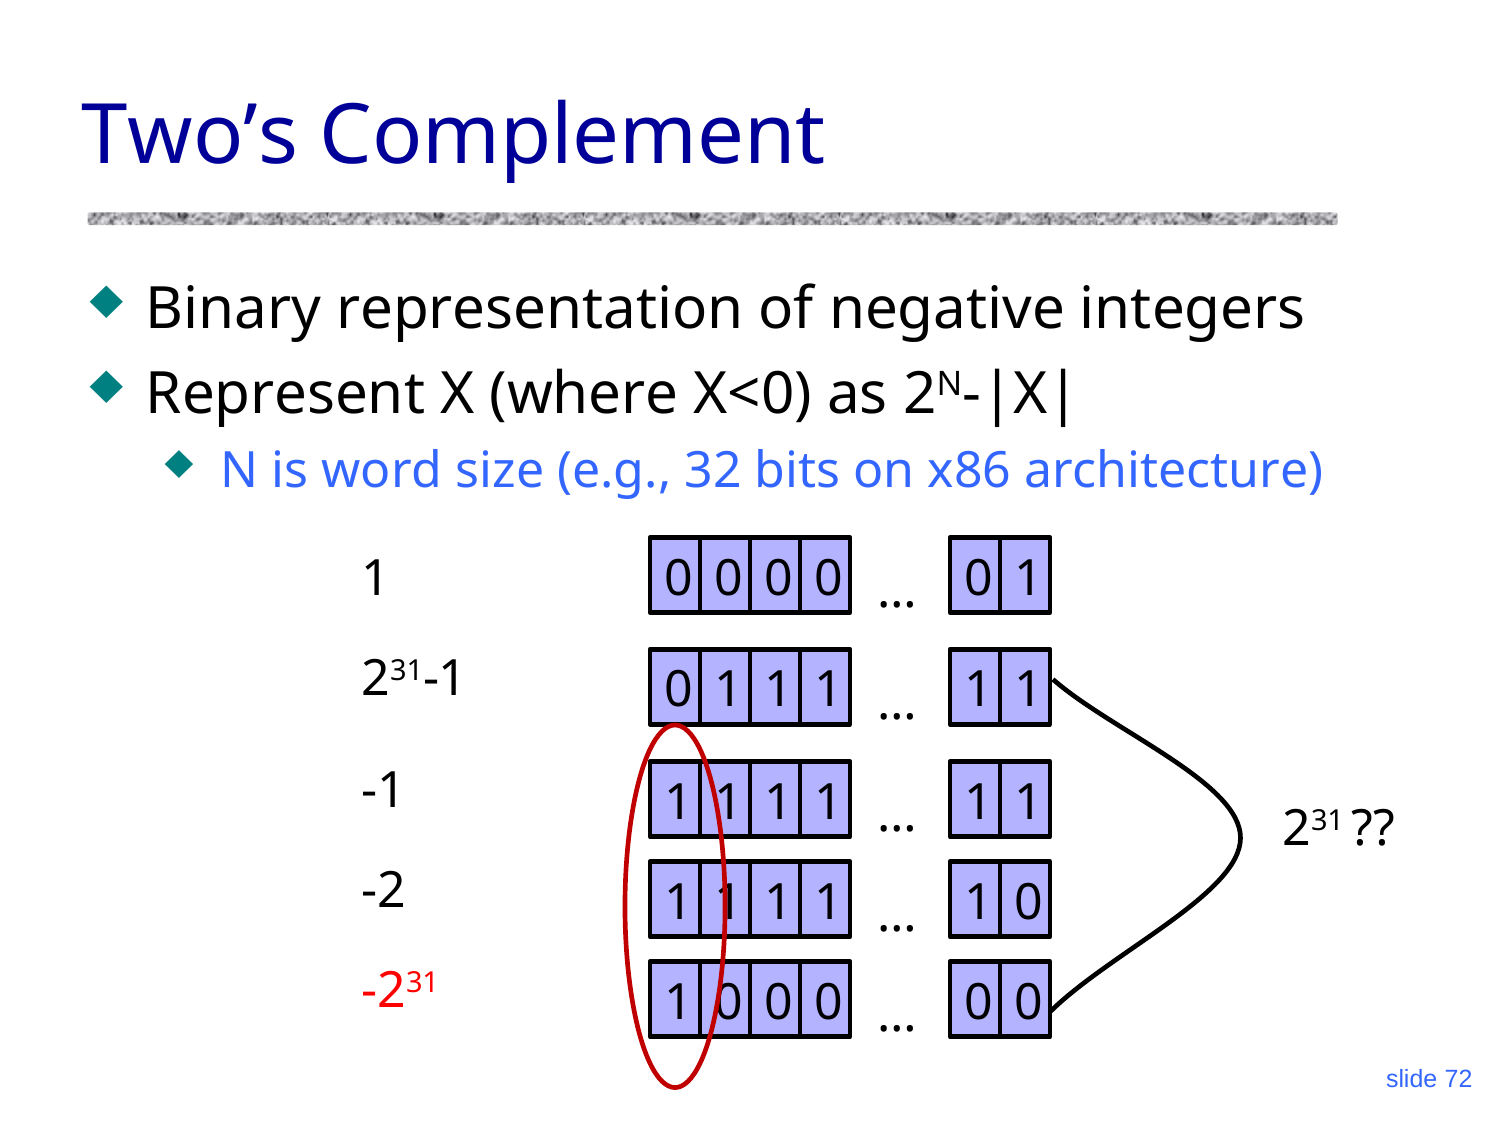

# Two’s Complement
Binary representation of negative integers
Represent X (where X<0) as 2N-|X|
N is word size (e.g., 32 bits on x86 architecture)
1
0
0
0
0
0
1
…
231-1
0
1
1
1
1
1
…
-1
1
1
1
1
1
1
…
231 ??
-2
1
1
1
1
1
0
…
-231
1
0
0
0
0
0
…
slide